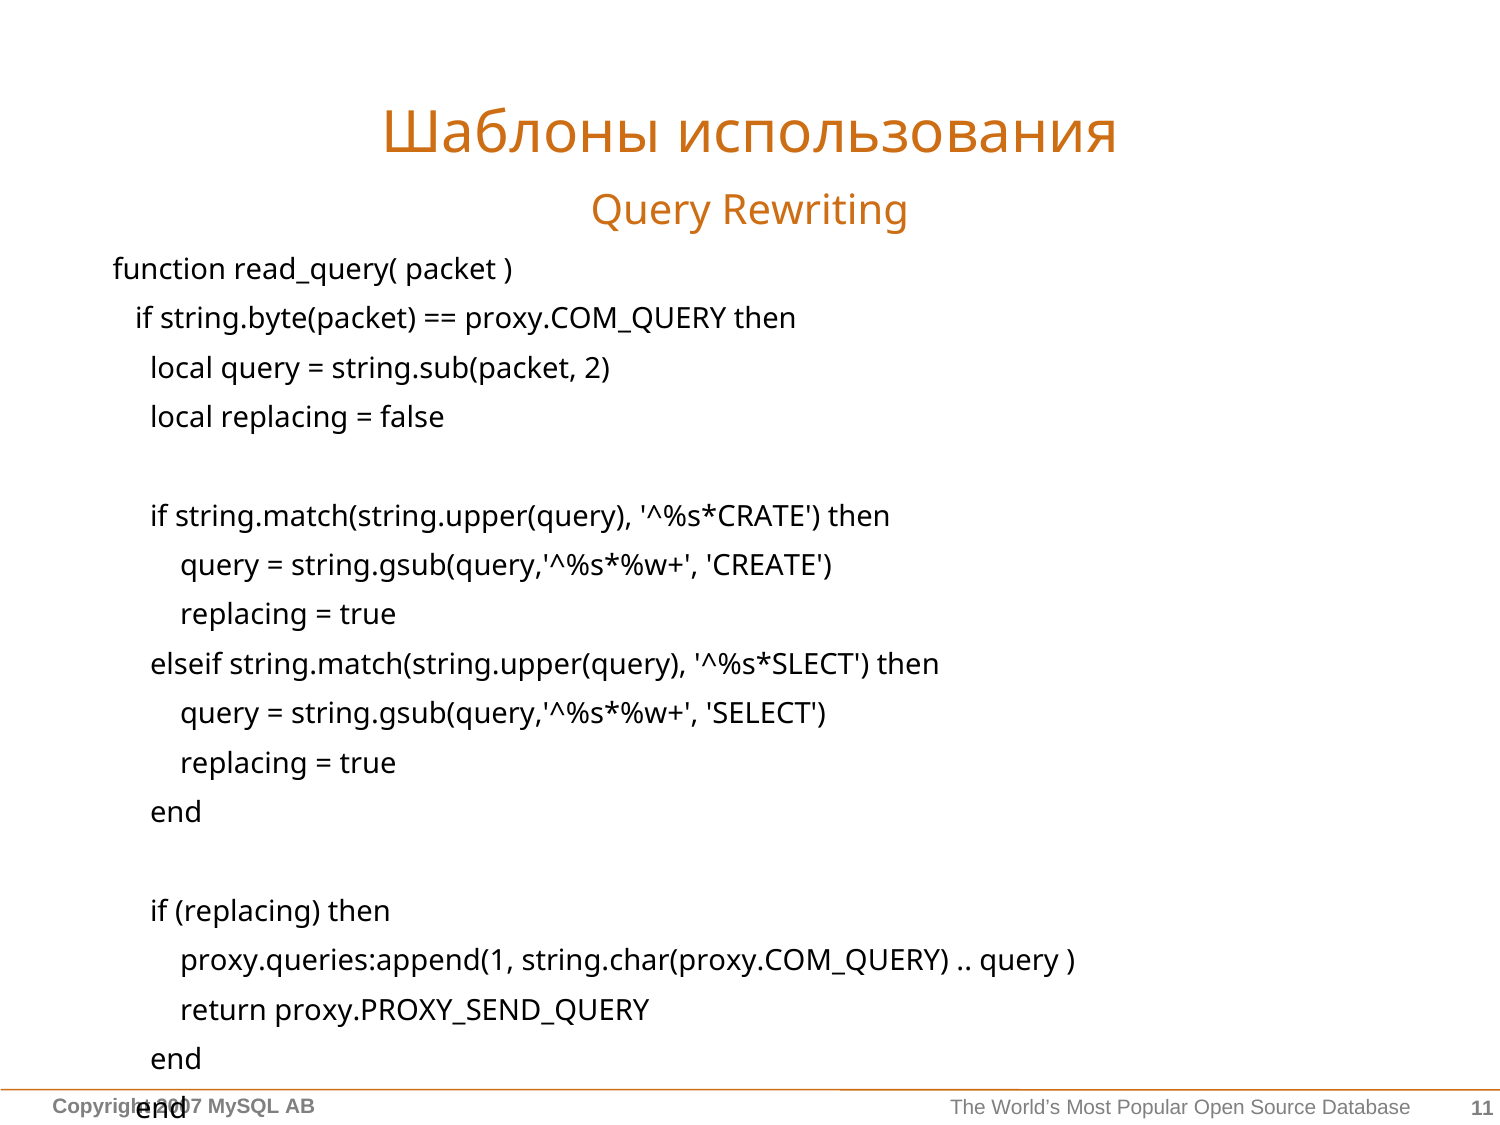

# Шаблоны использования Query Rewriting
function read_query( packet )
 if string.byte(packet) == proxy.COM_QUERY then
 local query = string.sub(packet, 2)
 local replacing = false
 if string.match(string.upper(query), '^%s*CRATE') then
 query = string.gsub(query,'^%s*%w+', 'CREATE')
 replacing = true
 elseif string.match(string.upper(query), '^%s*SLECT') then
 query = string.gsub(query,'^%s*%w+', 'SELECT')
 replacing = true
 end
 if (replacing) then
 proxy.queries:append(1, string.char(proxy.COM_QUERY) .. query )
 return proxy.PROXY_SEND_QUERY
 end
 end
 end